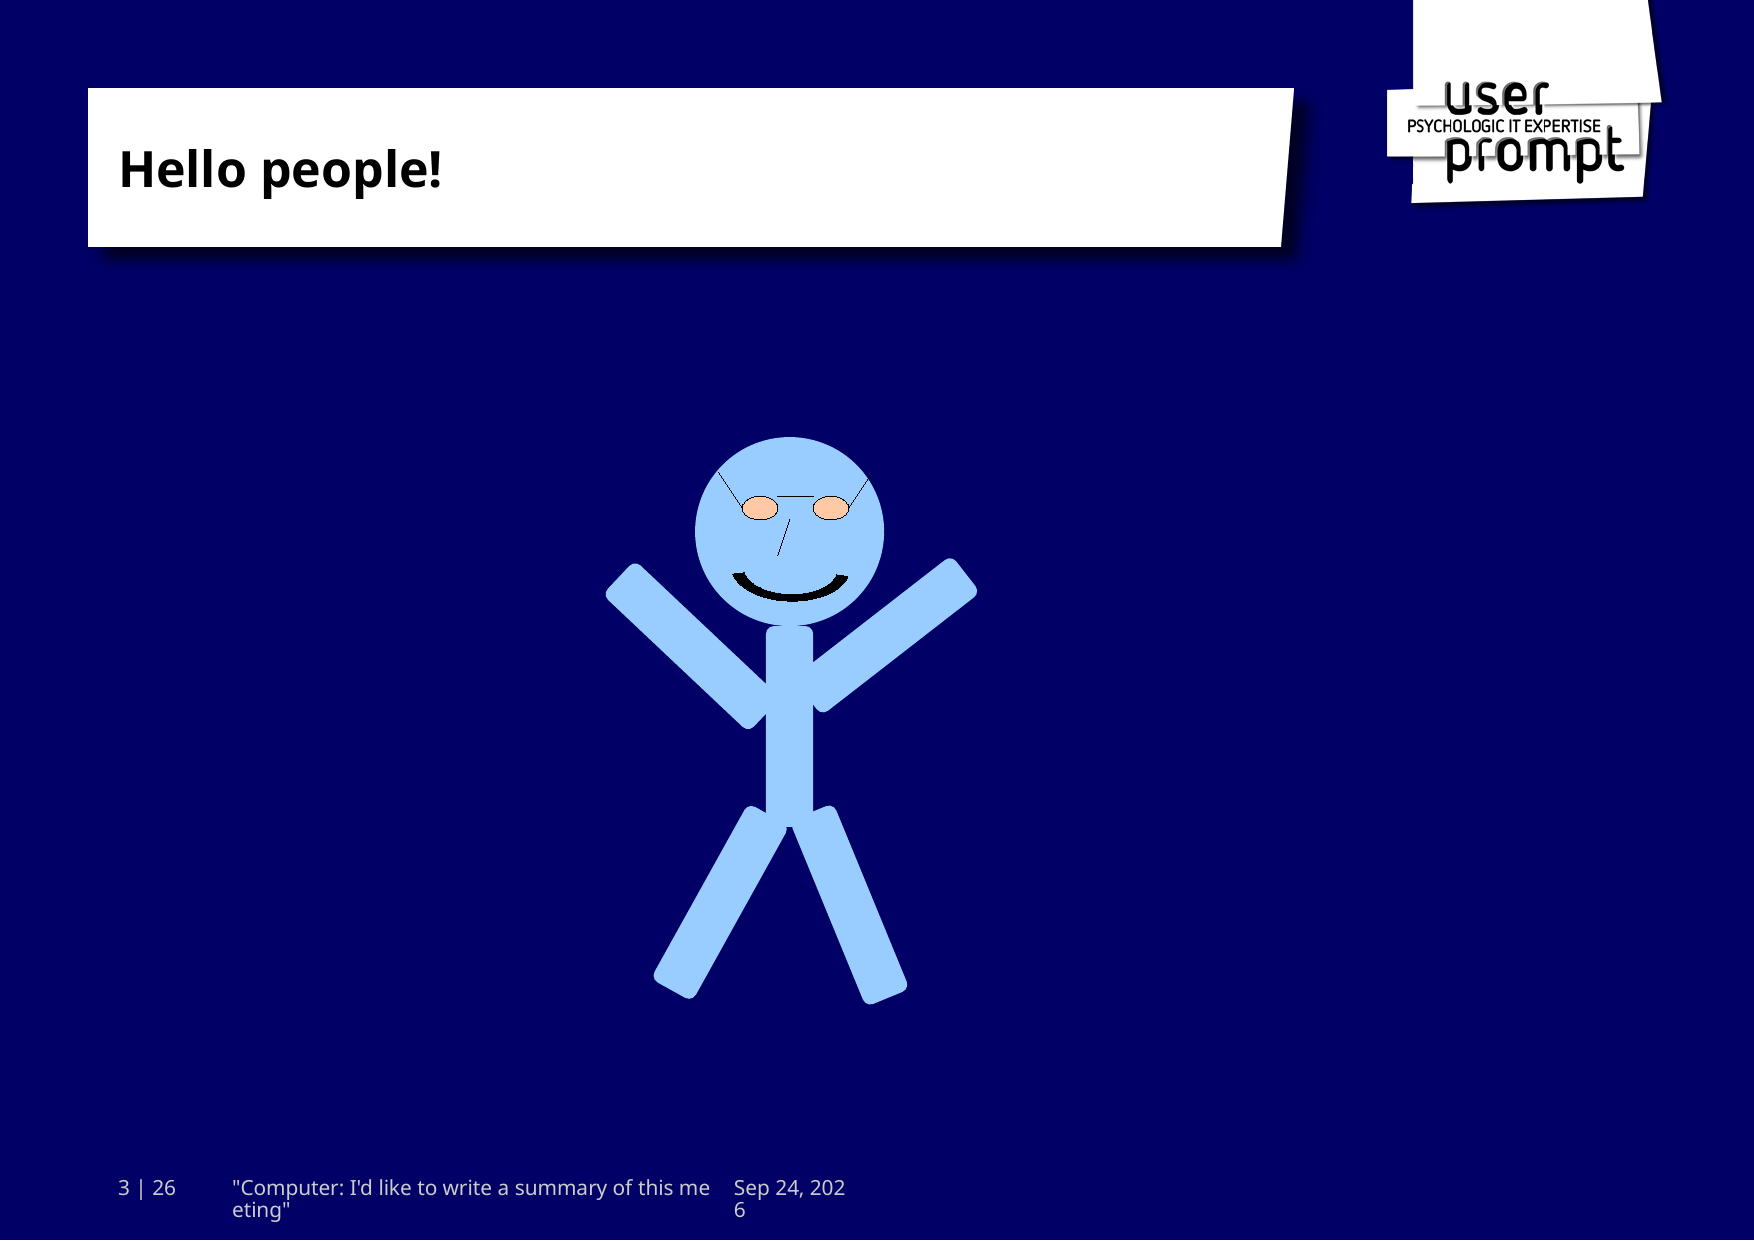

# Hello people!
3
"Computer: I'd like to write a summary of this meeting"